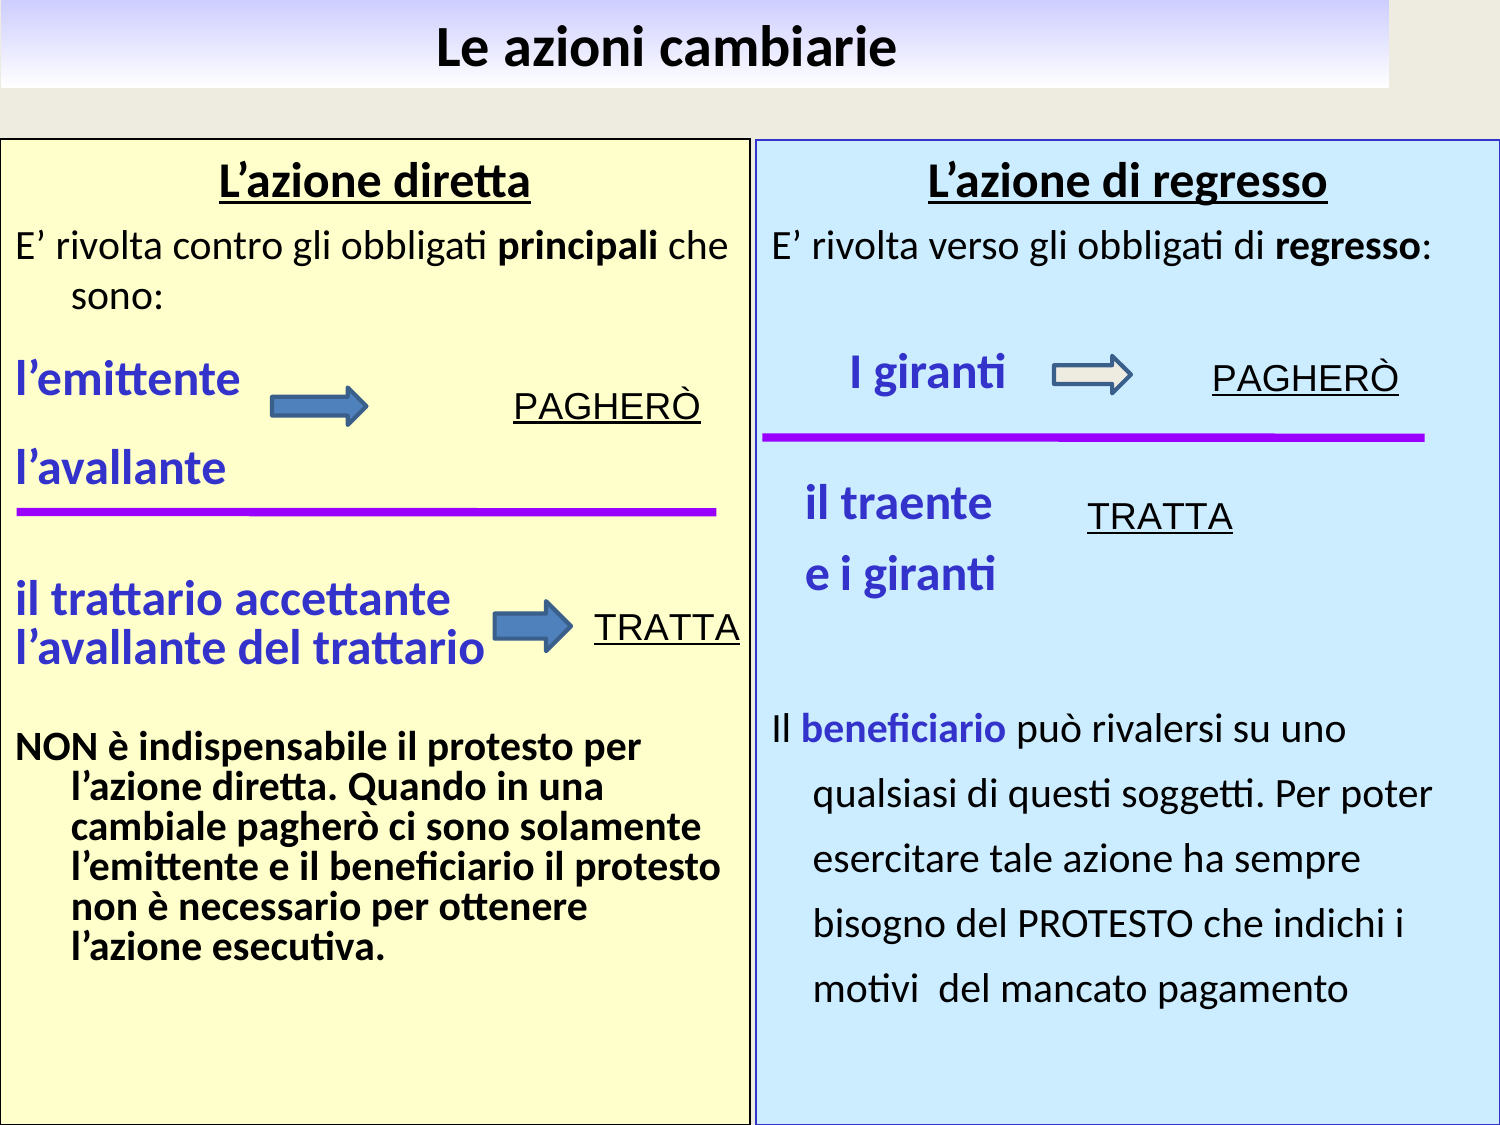

# Le azioni cambiarie
L’azione diretta
E’ rivolta contro gli obbligati principali che sono:
l’emittente
l’avallante
il trattario accettante
l’avallante del trattario
NON è indispensabile il protesto per l’azione diretta. Quando in una cambiale pagherò ci sono solamente l’emittente e il beneficiario il protesto non è necessario per ottenere l’azione esecutiva.
L’azione di regresso
E’ rivolta verso gli obbligati di regresso:
I giranti
 il traente
 e i giranti
Il beneficiario può rivalersi su uno qualsiasi di questi soggetti. Per poter esercitare tale azione ha sempre bisogno del PROTESTO che indichi i motivi del mancato pagamento
PAGHERÒ
PAGHERÒ
TRATTA
TRATTA